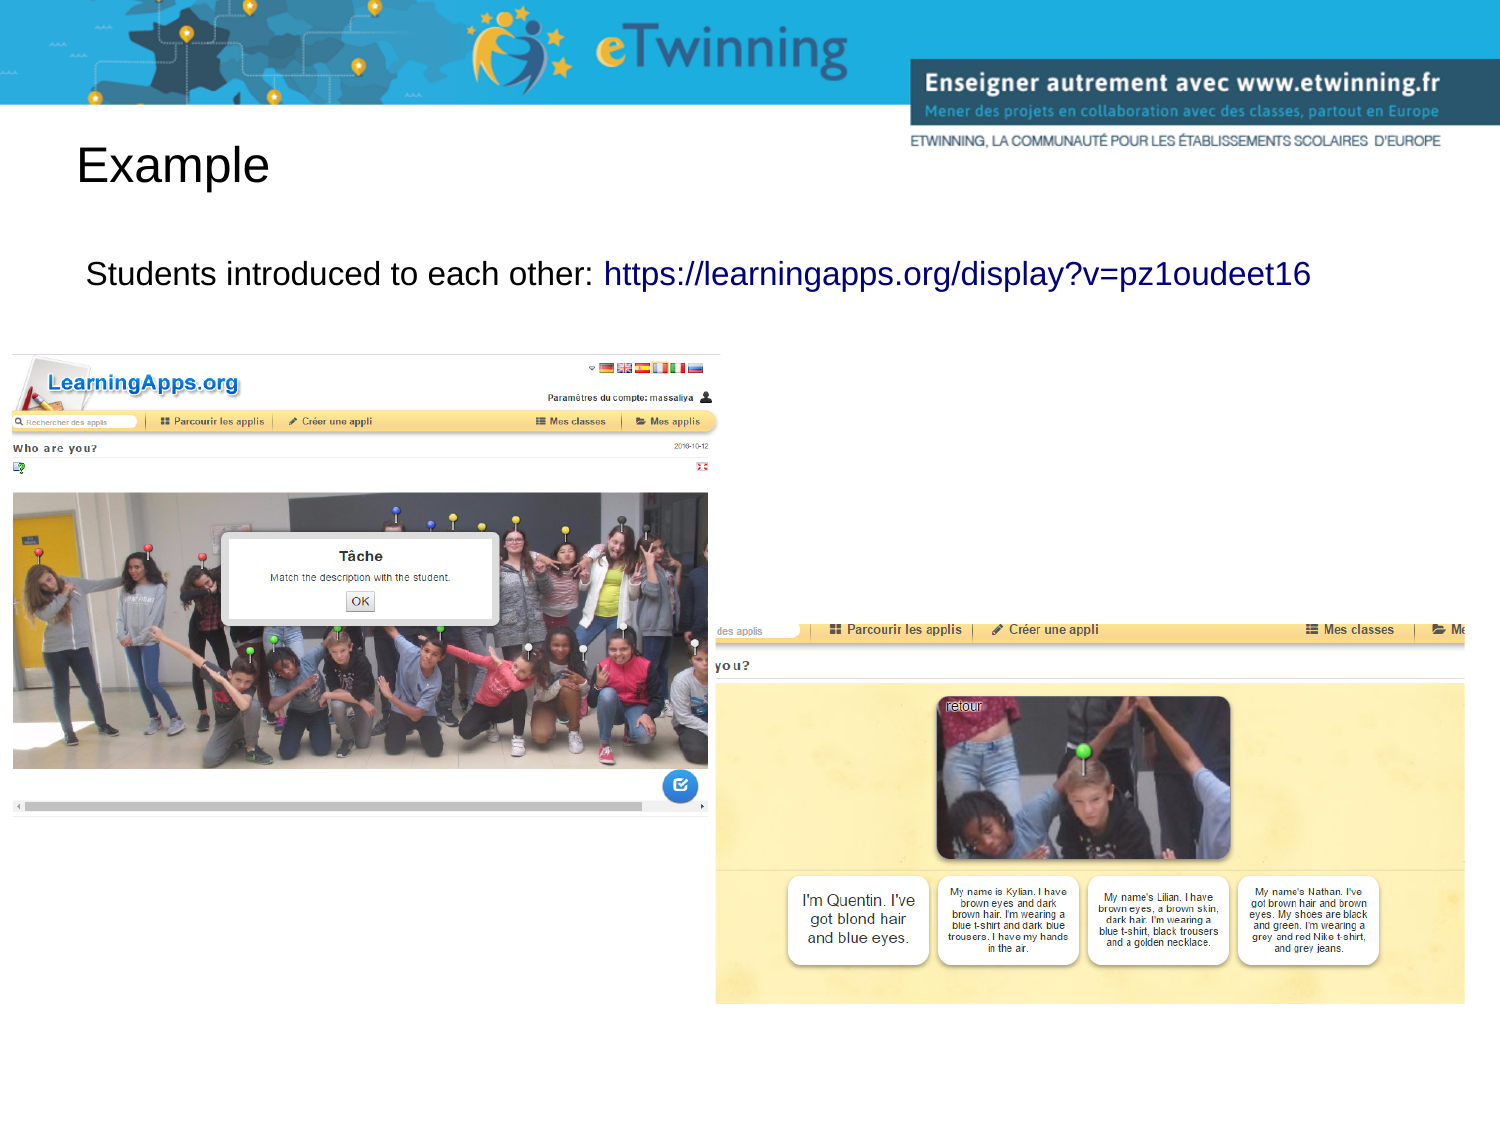

Example
Students introduced to each other: https://learningapps.org/display?v=pz1oudeet16